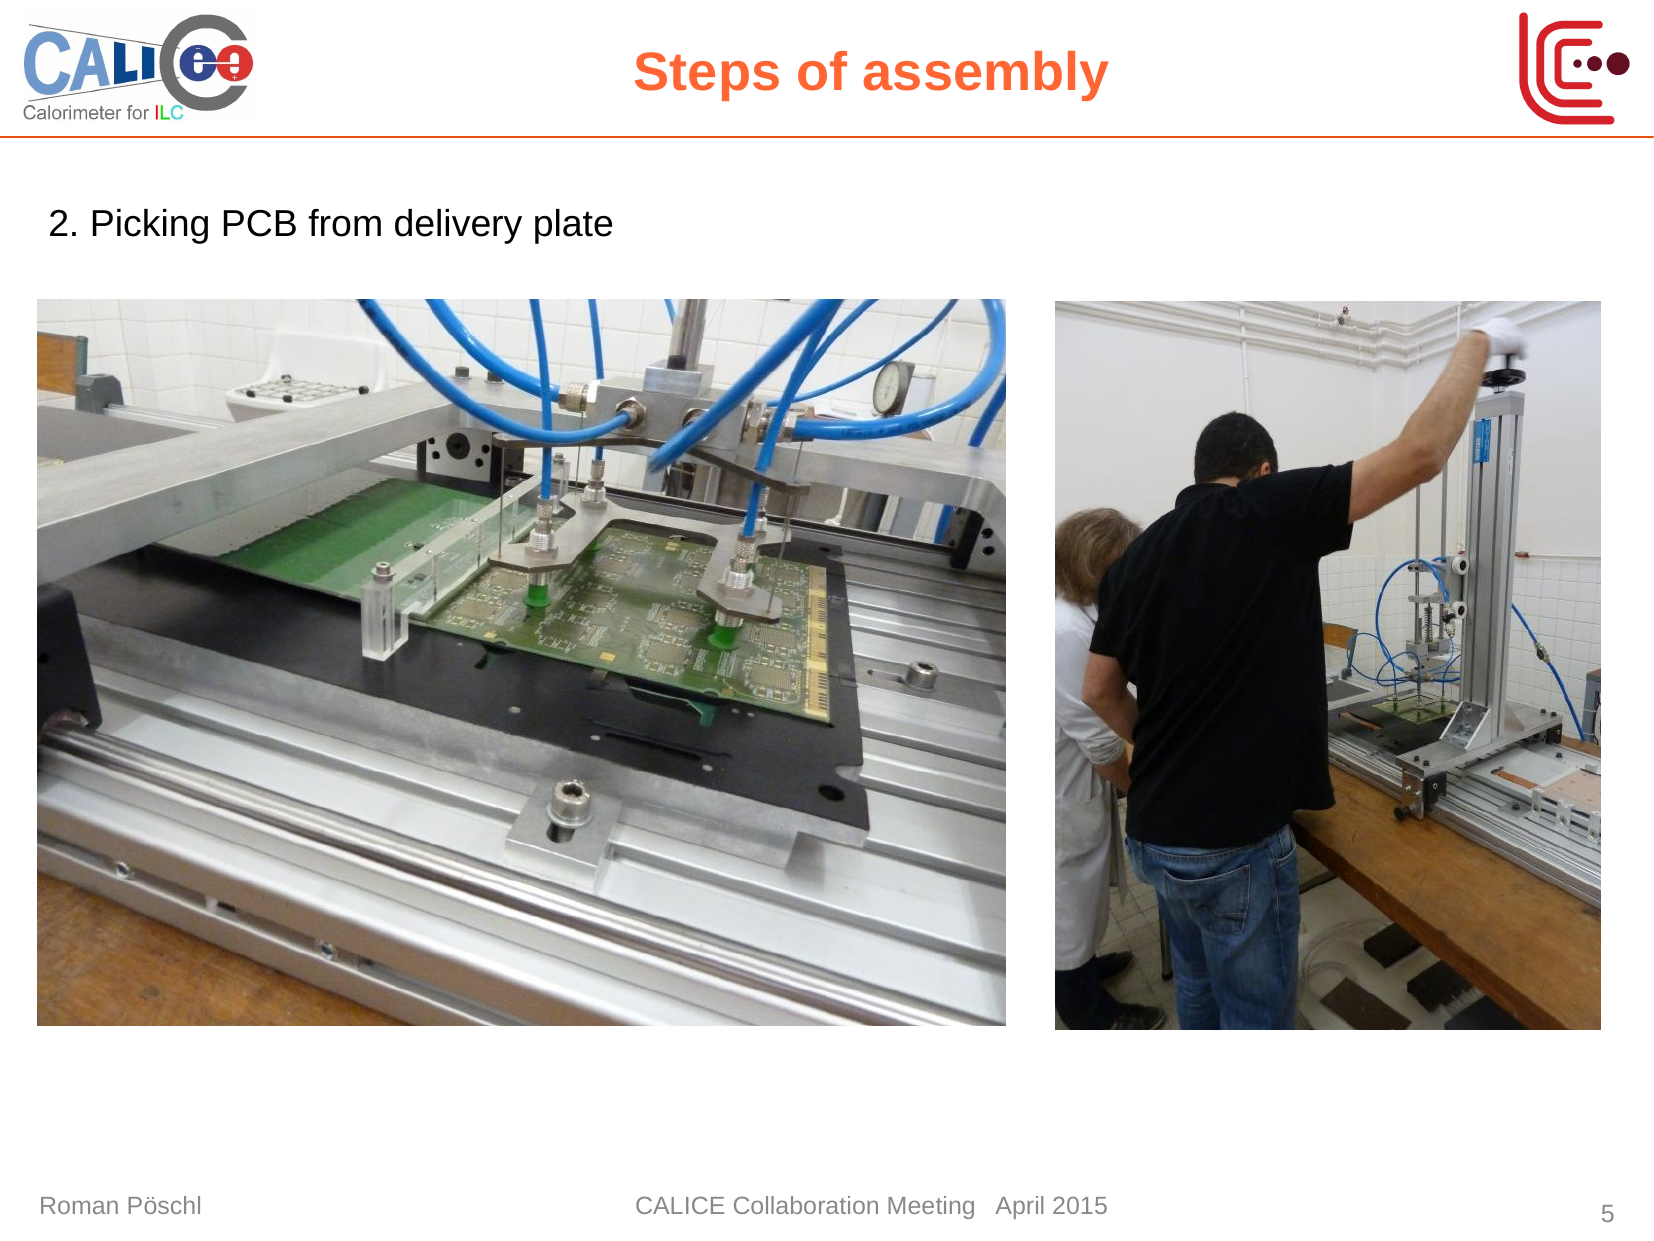

# Steps of assembly
2. Picking PCB from delivery plate